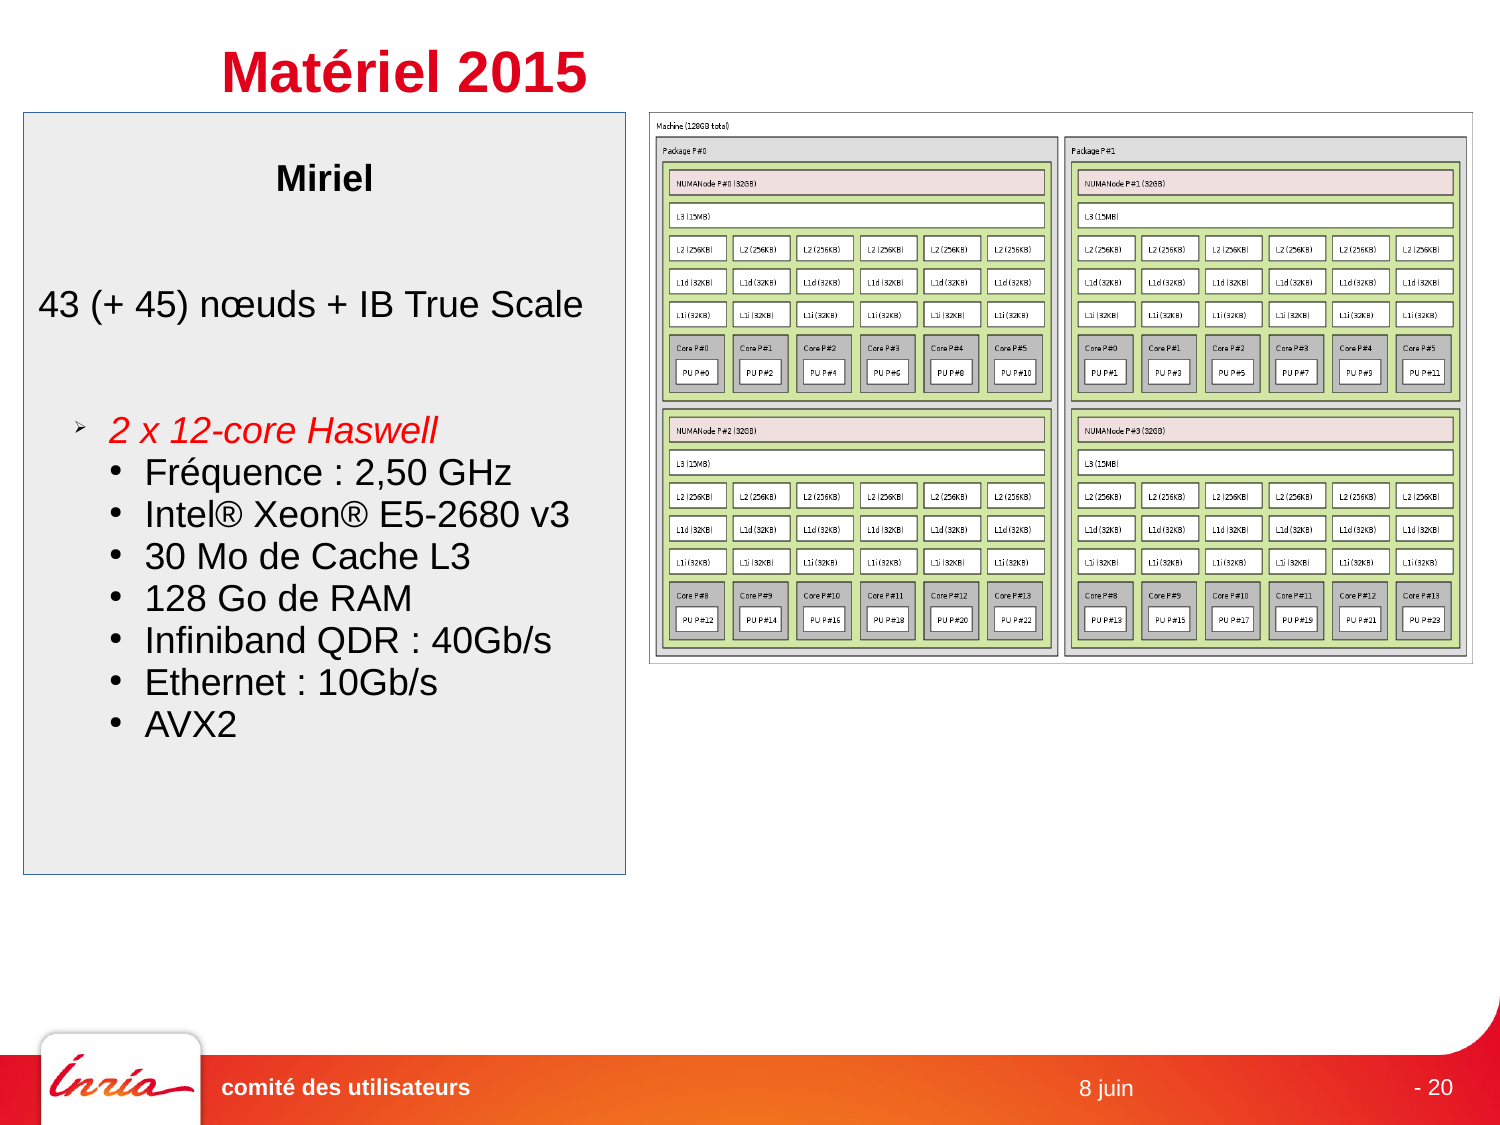

# Matériel 2015
Miriel
43 (+ 45) nœuds + IB True Scale
2 x 12-core Haswell
Fréquence : 2,50 GHz
Intel® Xeon® E5-2680 v3
30 Mo de Cache L3
128 Go de RAM
Infiniband QDR : 40Gb/s
Ethernet : 10Gb/s
AVX2
comité des utilisateurs
20
8 juin 2015